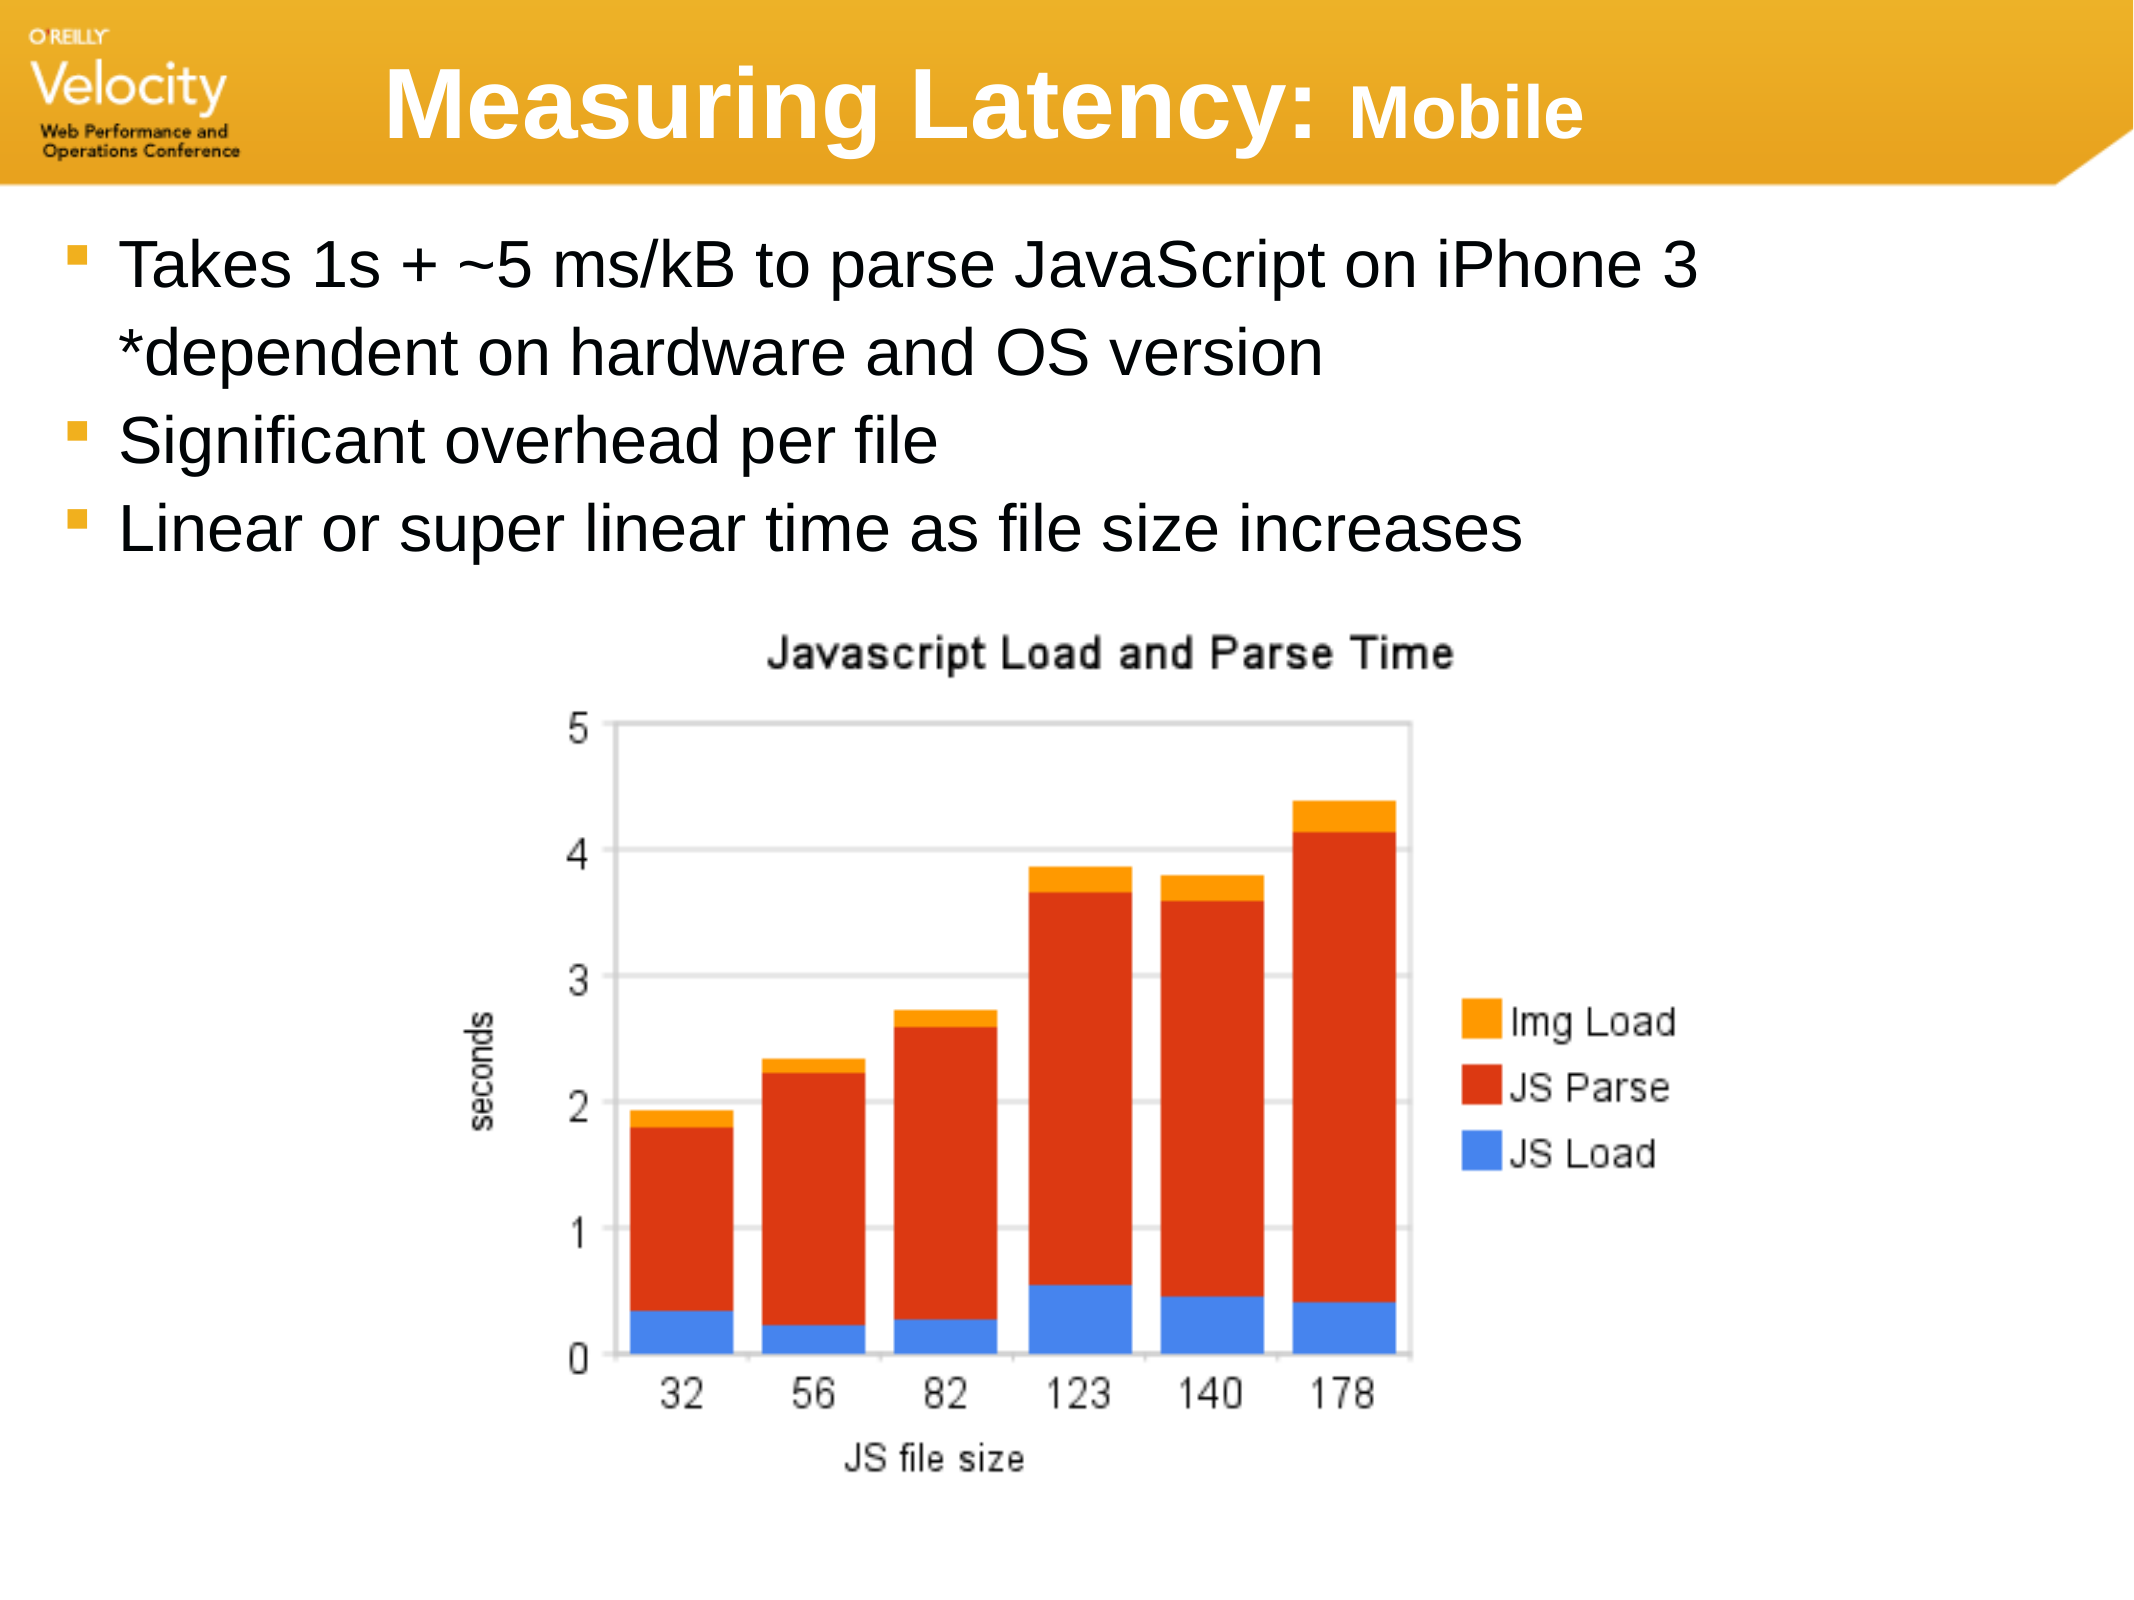

# Measuring Latency: Mobile
Takes 1s + ~5 ms/kB to parse JavaScript on iPhone 3
*dependent on hardware and OS version
Significant overhead per file
Linear or super linear time as file size increases